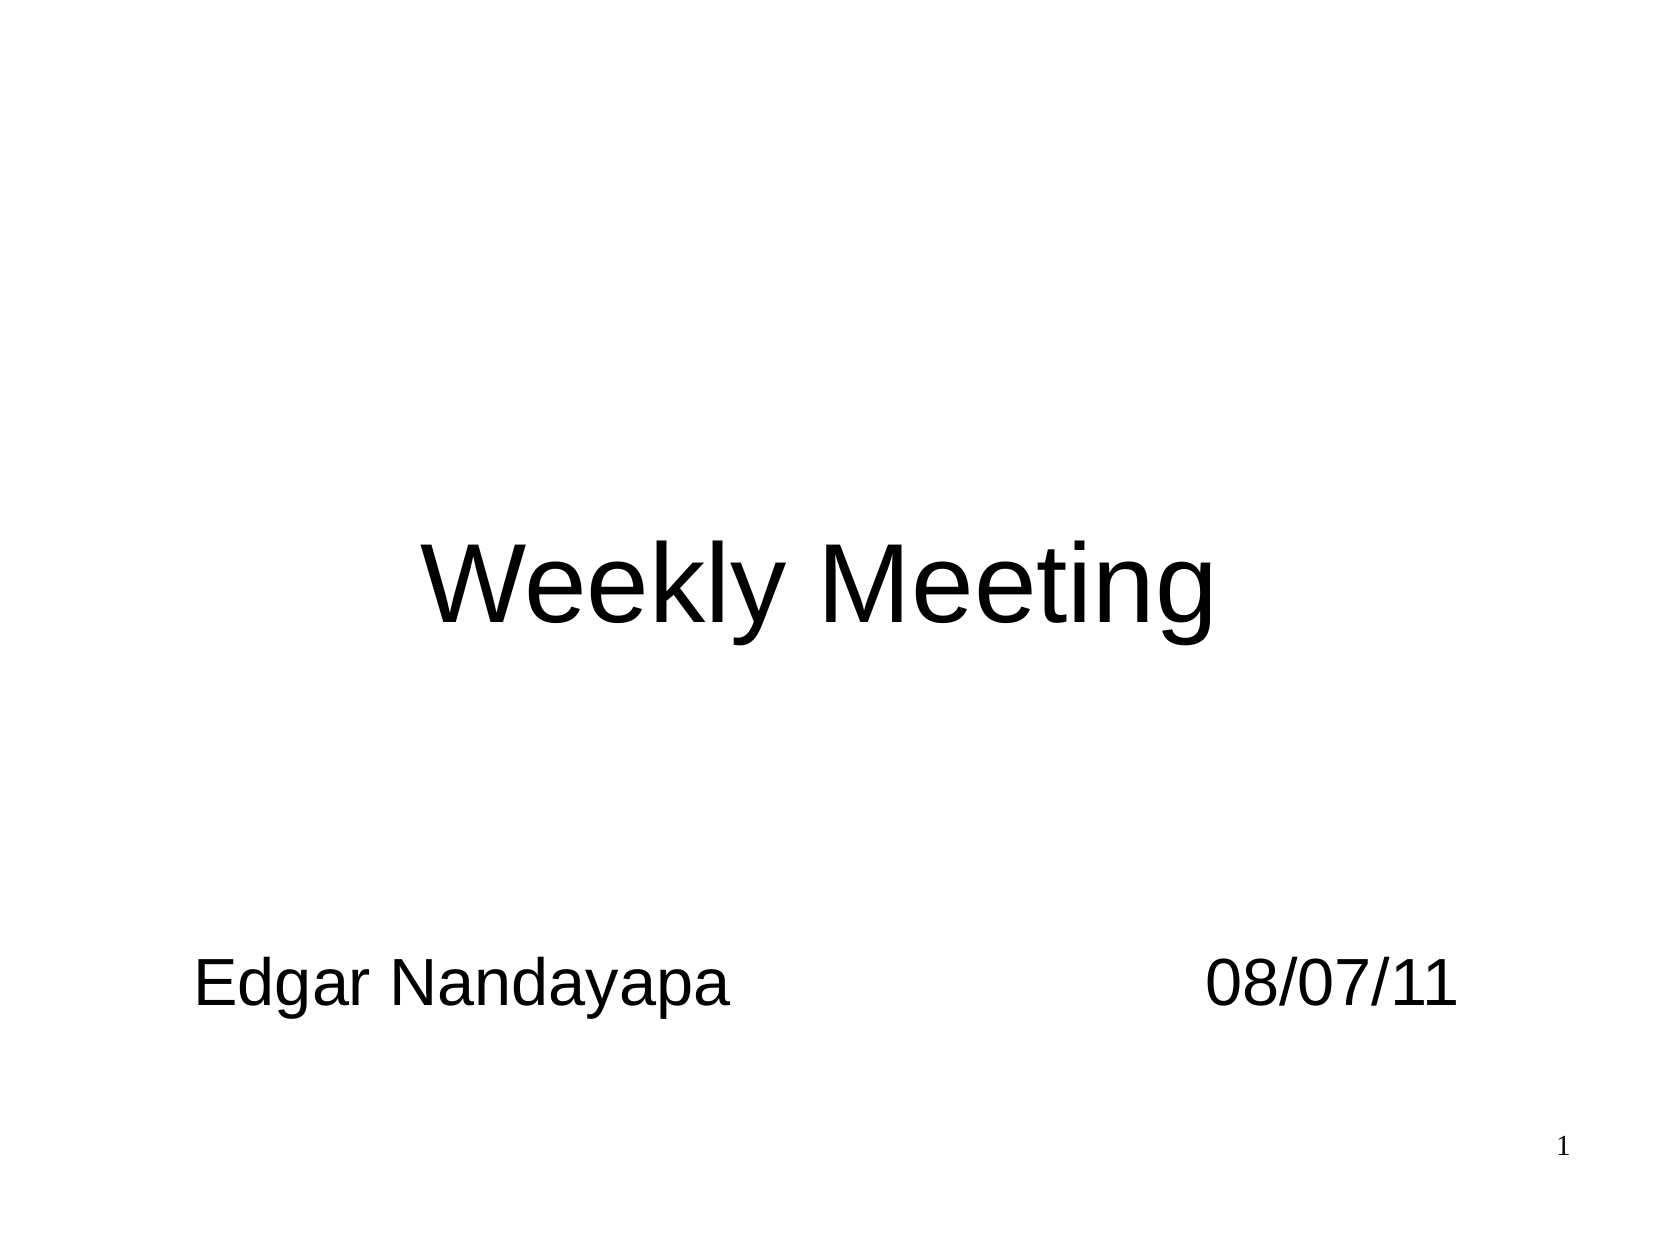

# Weekly Meeting
Edgar Nandayapa 						 08/07/11
1